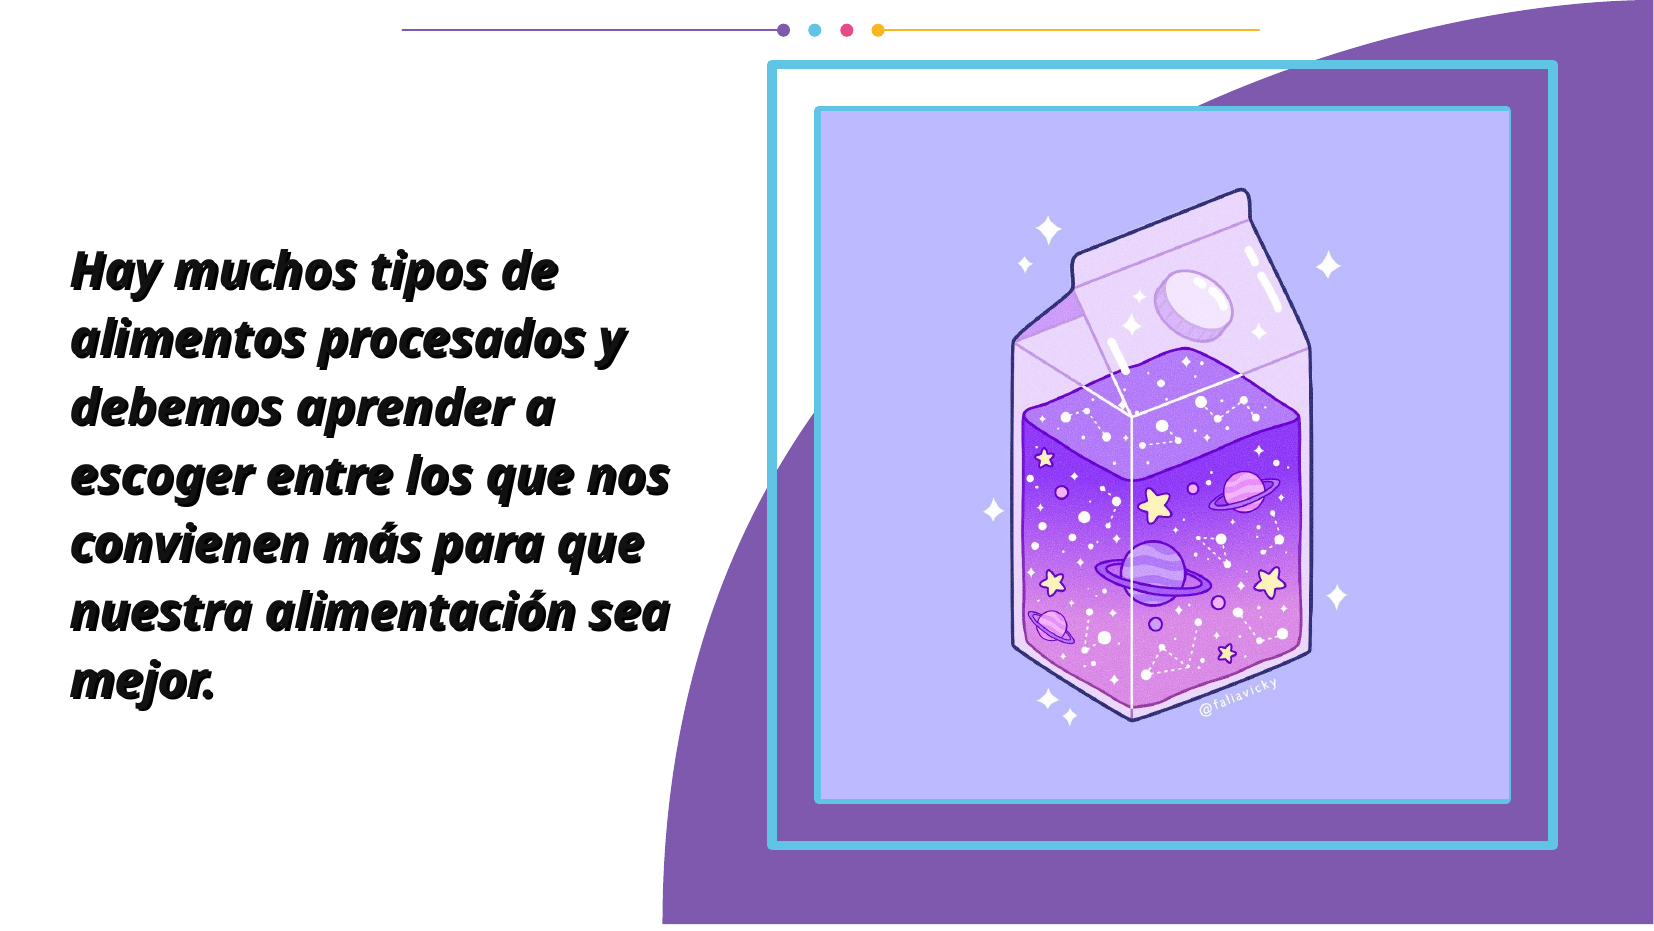

# Hay muchos tipos de alimentos procesados y debemos aprender a escoger entre los que nos convienen más para que nuestra alimentación sea mejor.